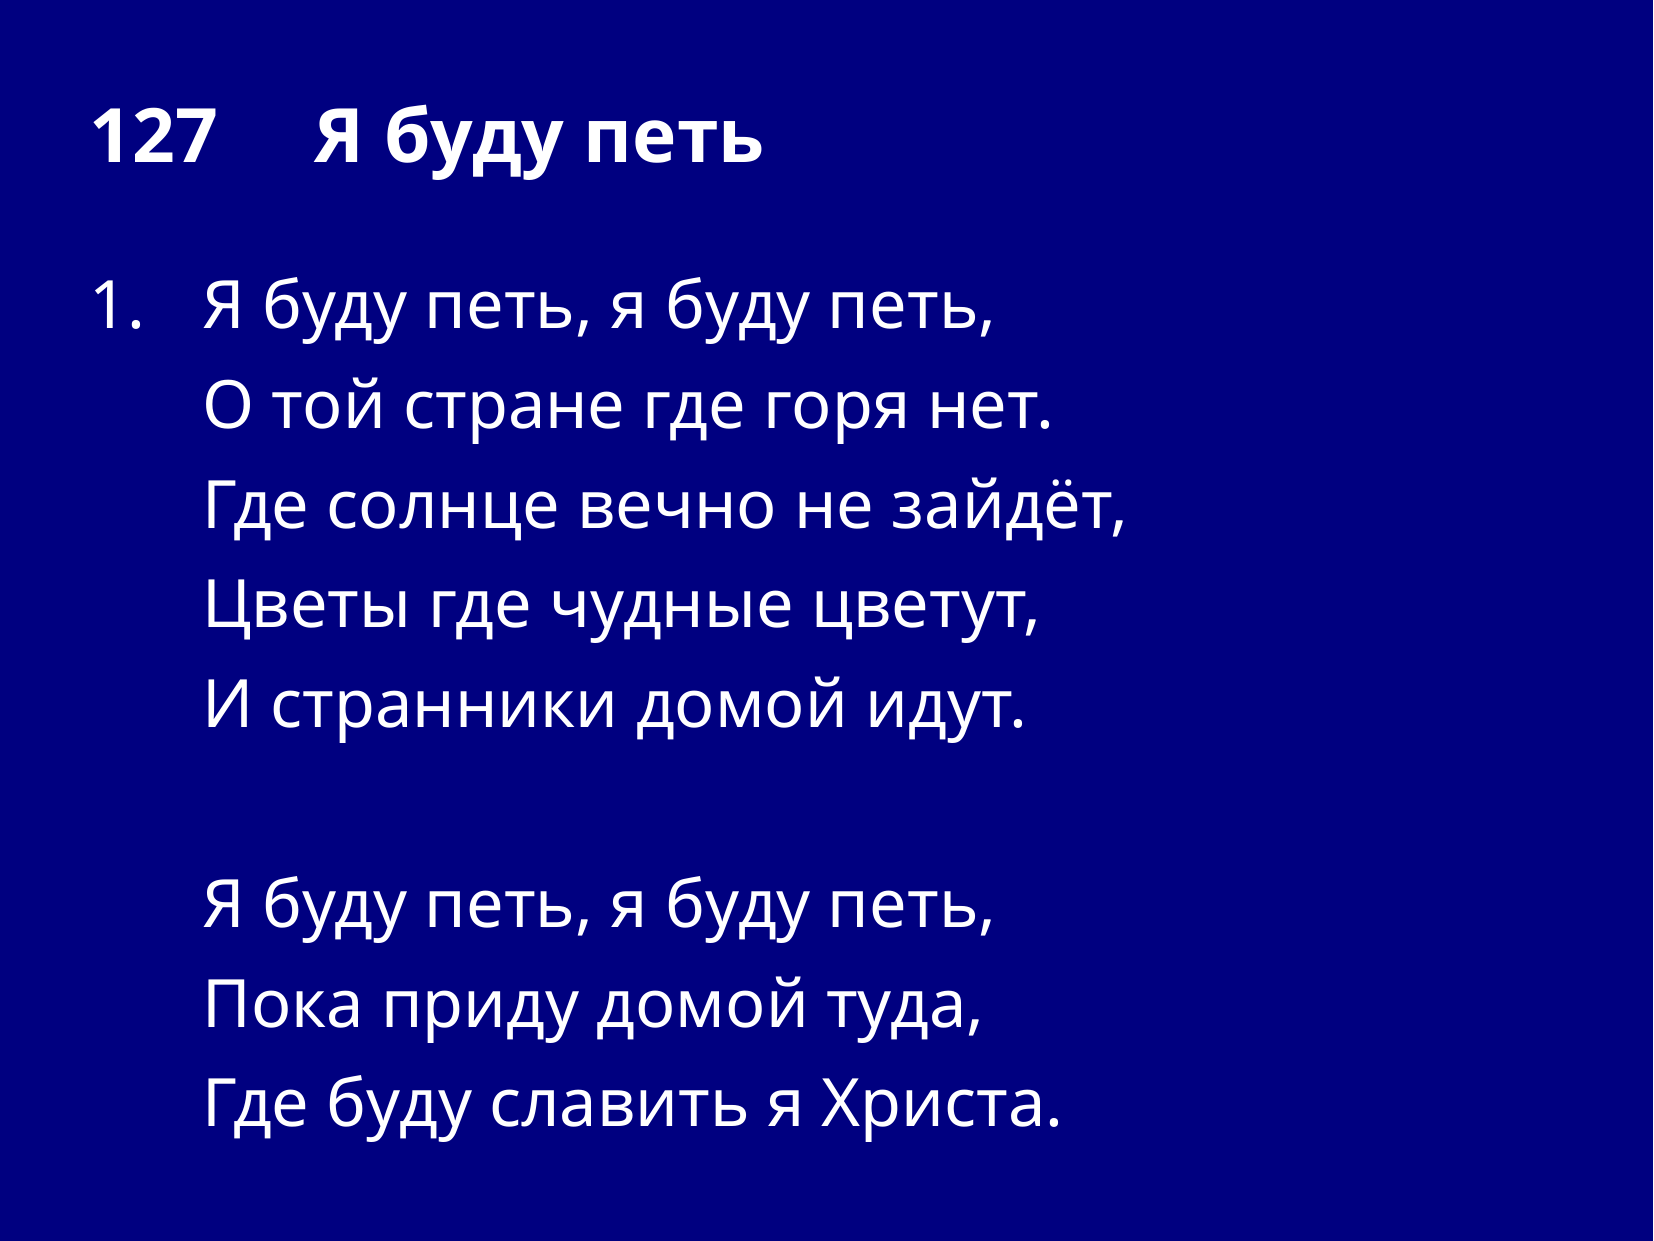

127	Я буду петь
1.	Я буду петь, я буду петь,
	О той стране где горя нет.
	Где солнце вечно не зайдёт,
	Цветы где чудные цветут,
	И странники домой идут.
	Я буду петь, я буду петь,
	Пока приду домой туда,
	Где буду славить я Христа.